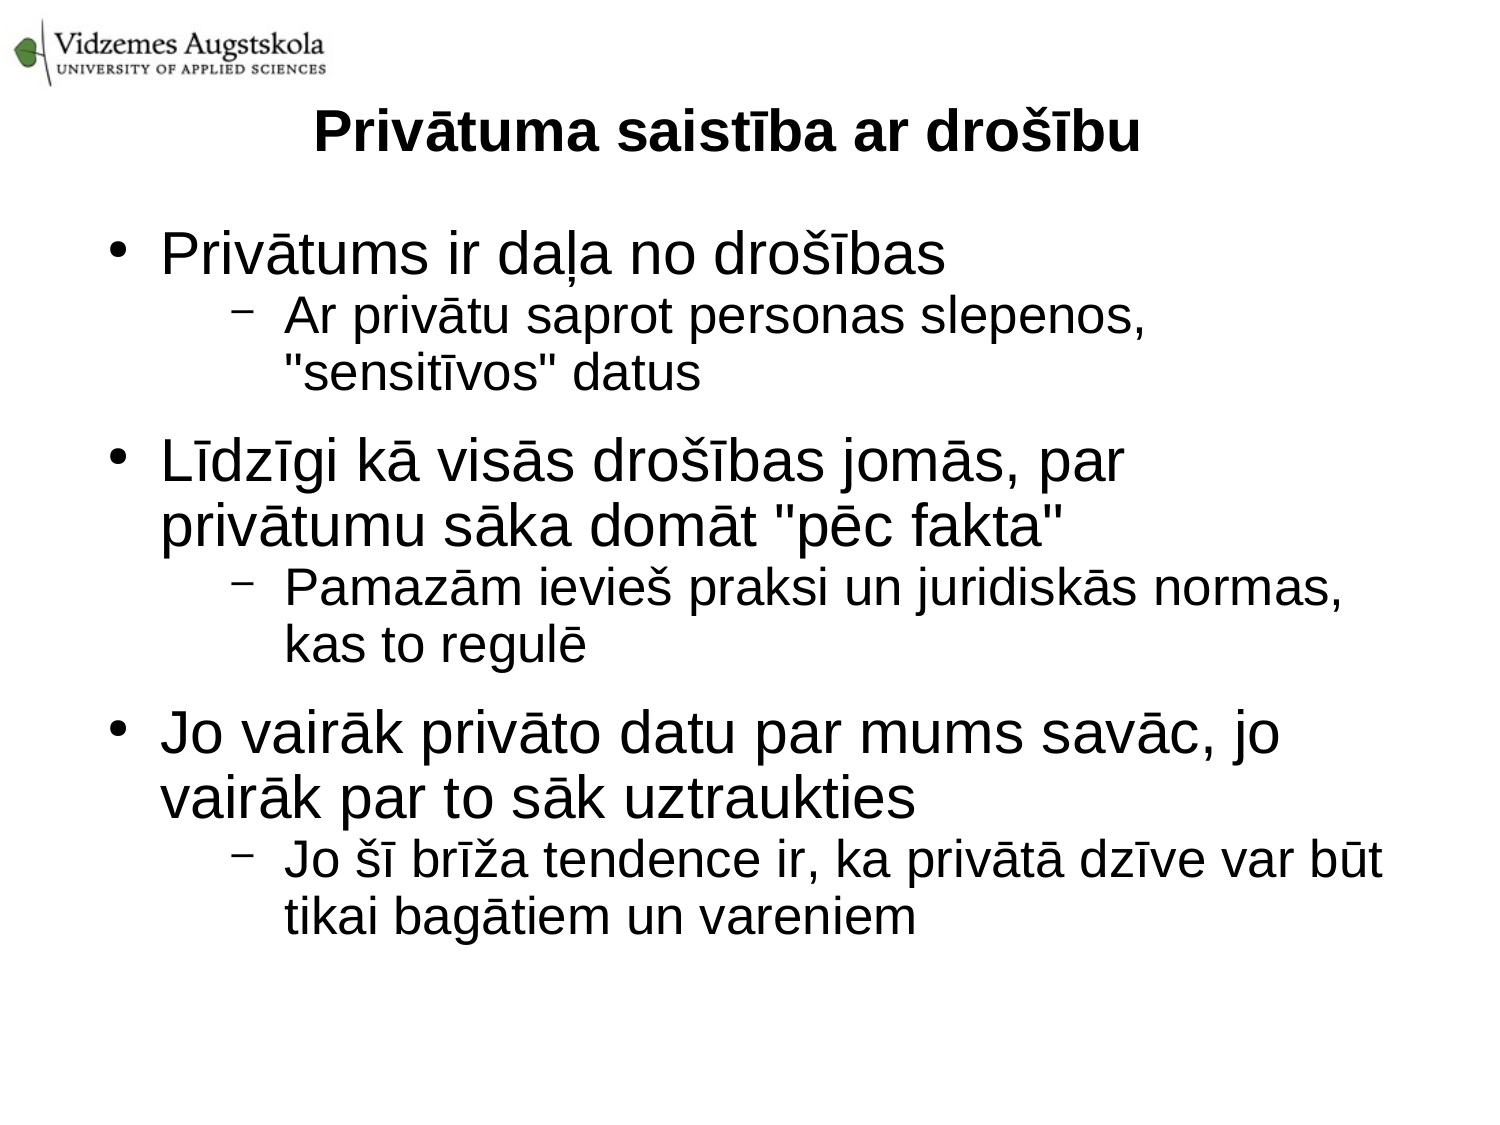

# Privātuma saistība ar drošību
Privātums ir daļa no drošības
Ar privātu saprot personas slepenos, "sensitīvos" datus
Līdzīgi kā visās drošības jomās, par privātumu sāka domāt "pēc fakta"
Pamazām ievieš praksi un juridiskās normas, kas to regulē
Jo vairāk privāto datu par mums savāc, jo vairāk par to sāk uztraukties
Jo šī brīža tendence ir, ka privātā dzīve var būt tikai bagātiem un vareniem